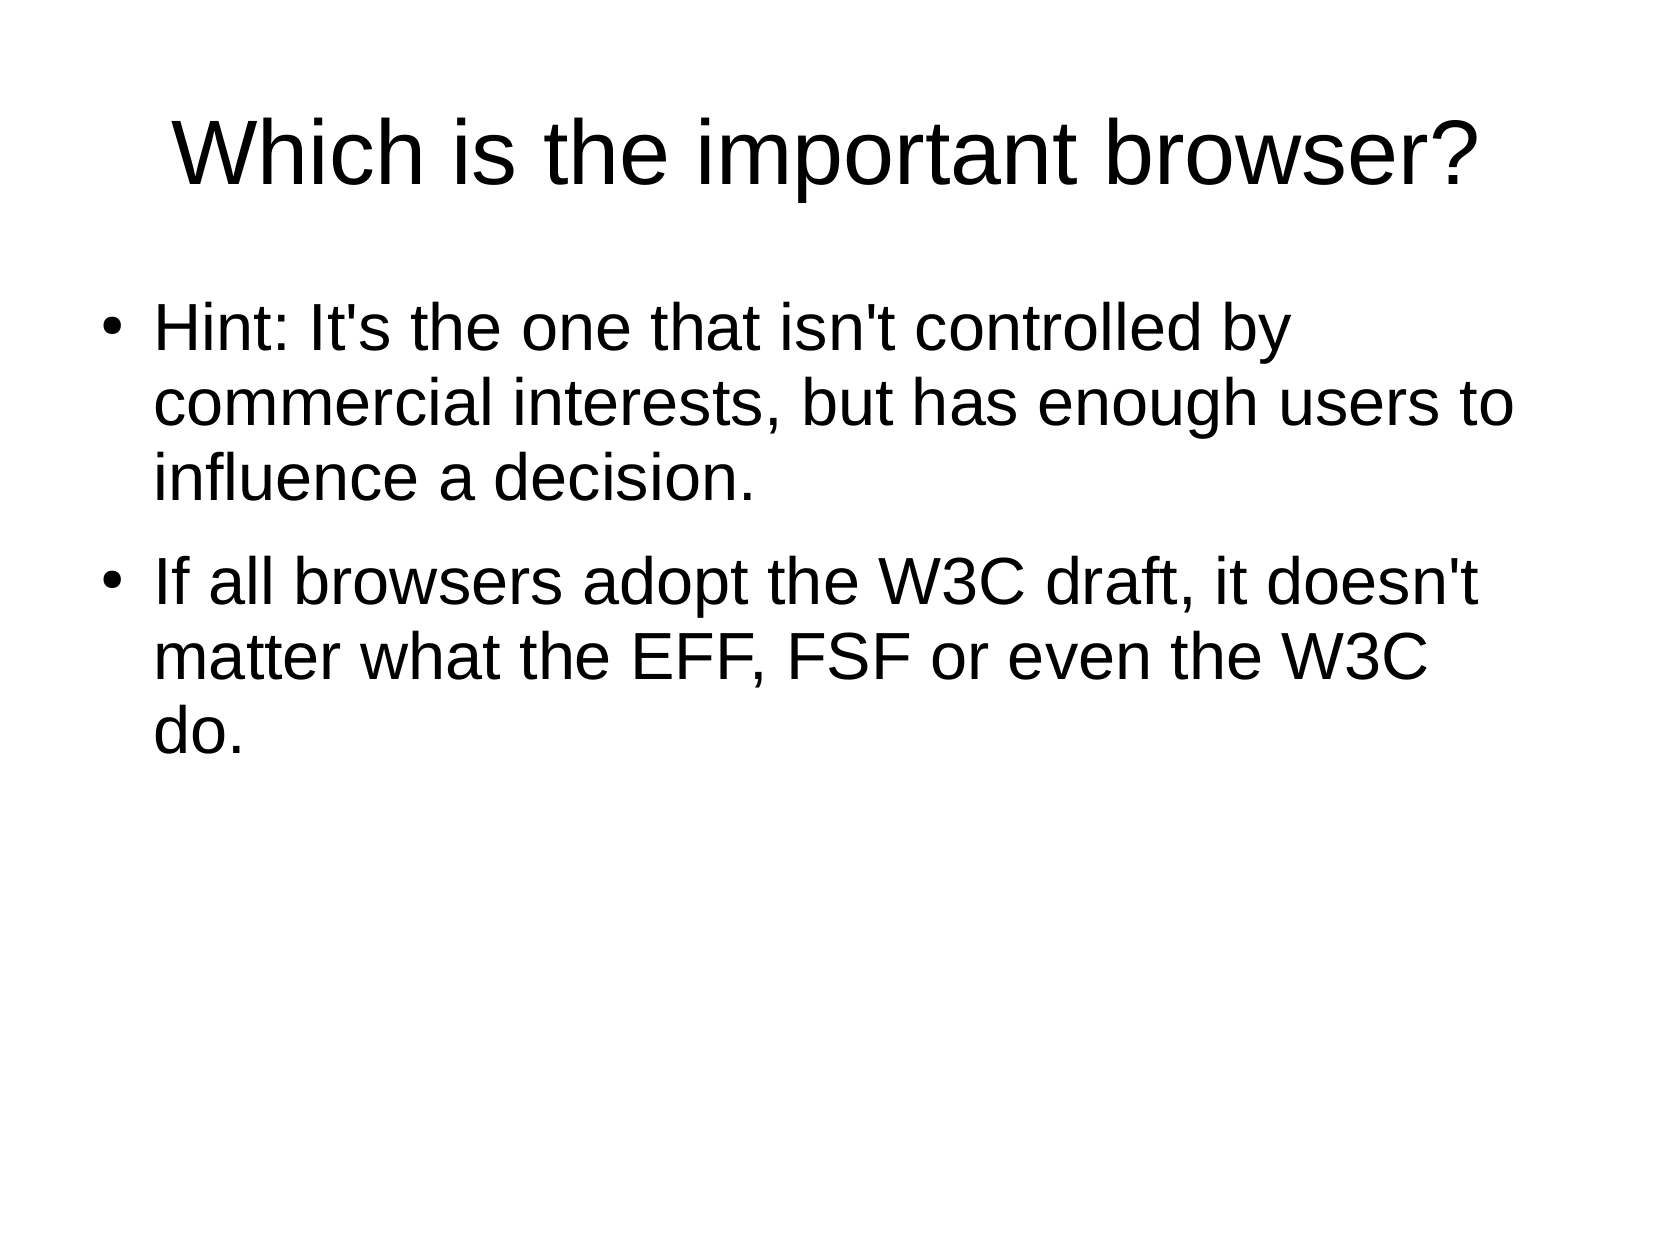

# Which is the important browser?
Hint: It's the one that isn't controlled by commercial interests, but has enough users to influence a decision.
If all browsers adopt the W3C draft, it doesn't matter what the EFF, FSF or even the W3C do.